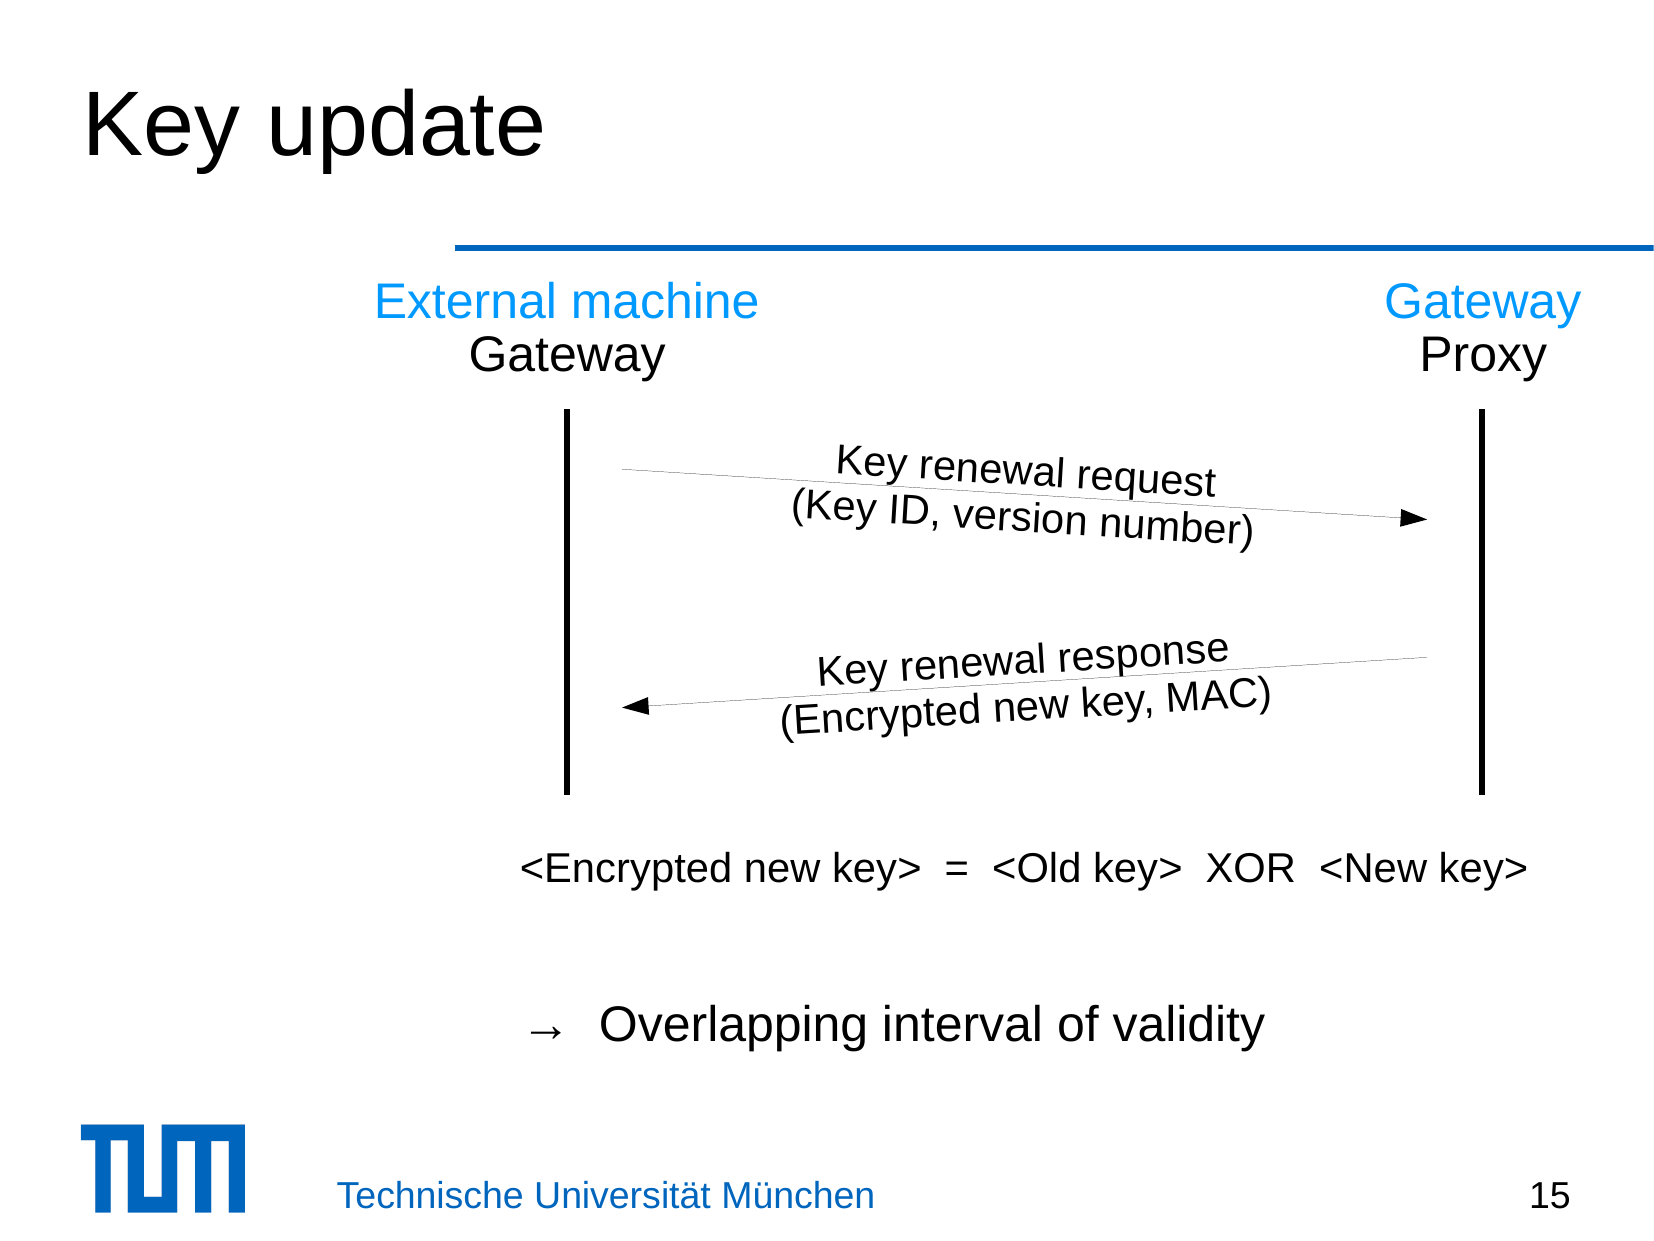

# Key update
External machine
Gateway
Gateway
Proxy
Key renewal request
(Key ID, version number)
Key renewal response
(Encrypted new key, MAC)
<Encrypted new key> = <Old key> XOR <New key>
→ Overlapping interval of validity
15